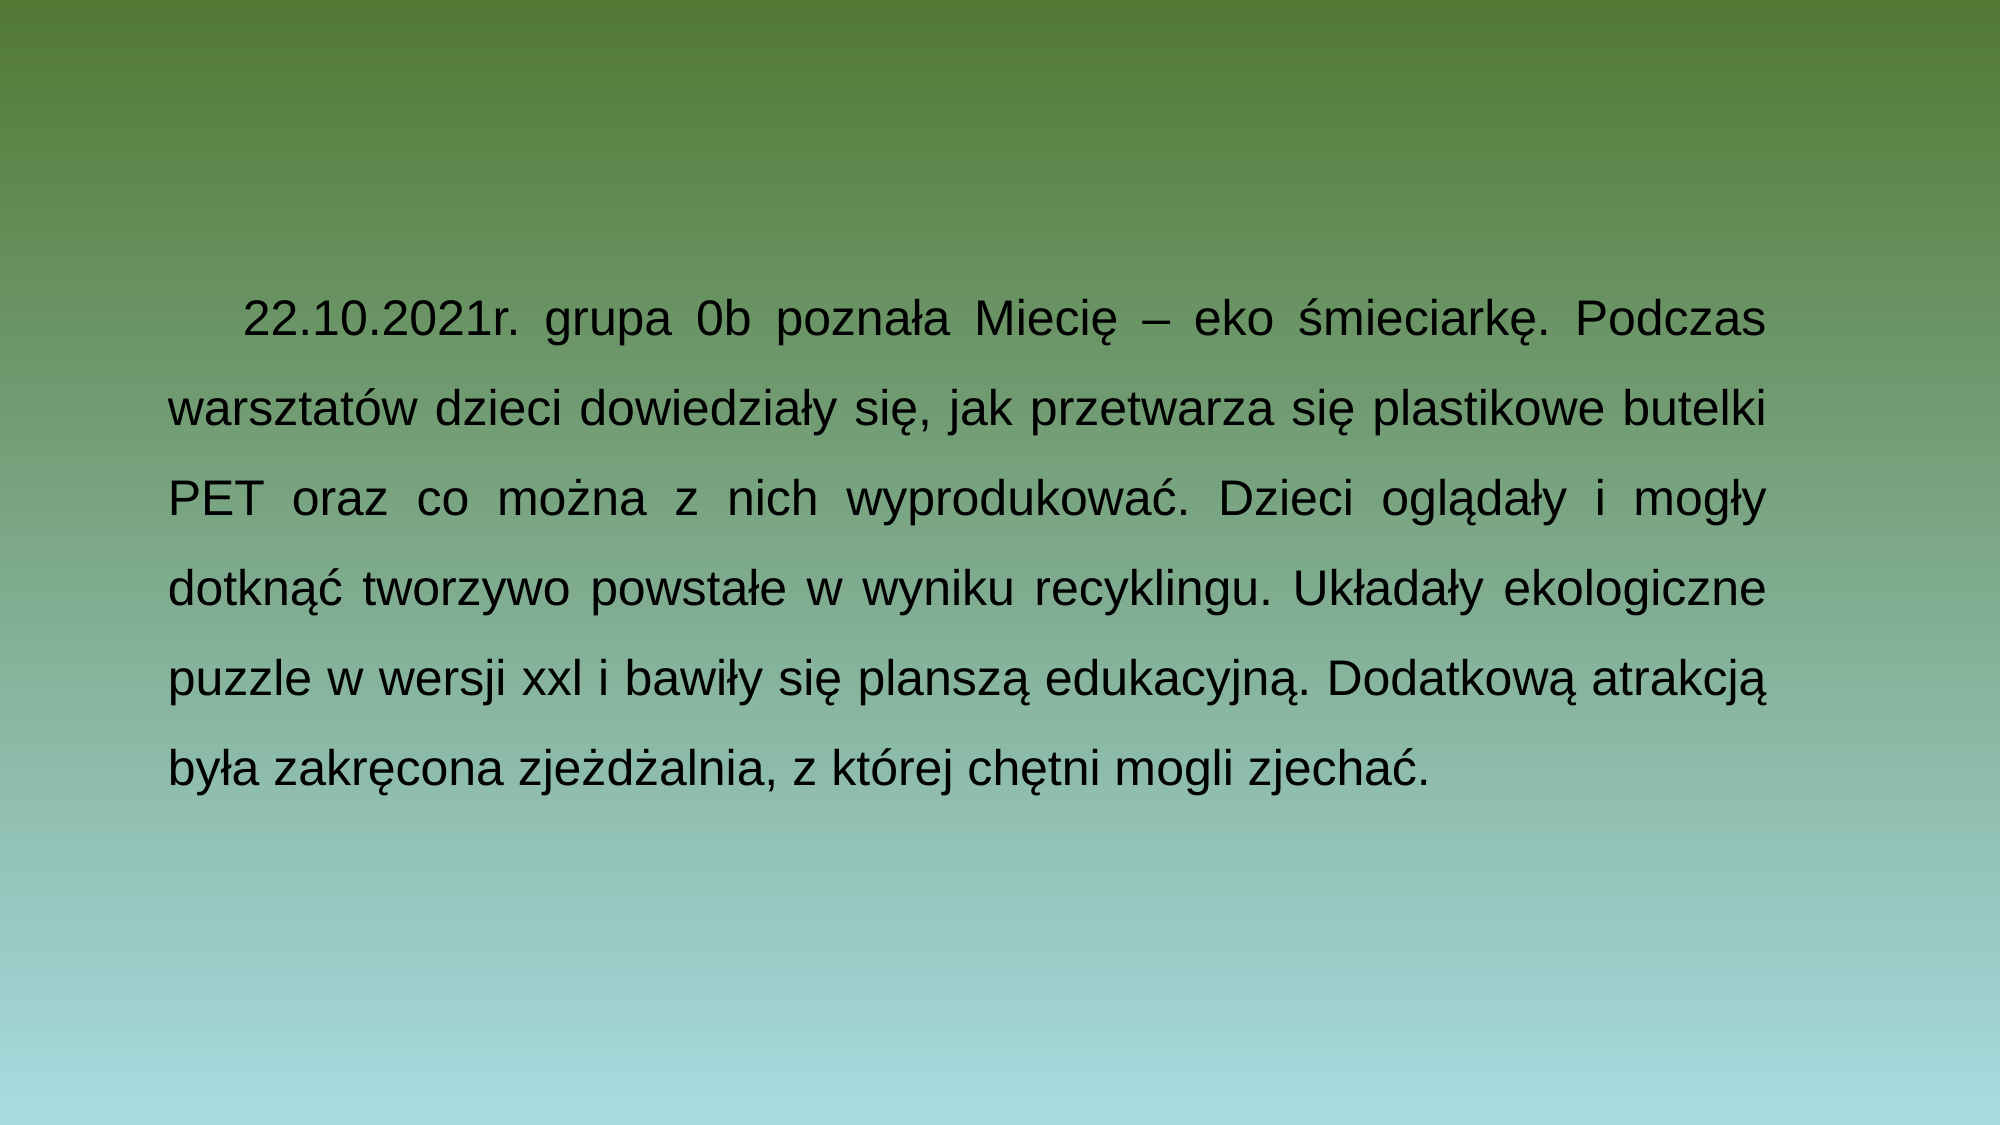

# 22.10.2021r. grupa 0b poznała Miecię – eko śmieciarkę. Podczas warsztatów dzieci dowiedziały się, jak przetwarza się plastikowe butelki PET oraz co można z nich wyprodukować. Dzieci oglądały i mogły dotknąć tworzywo powstałe w wyniku recyklingu. Układały ekologiczne puzzle w wersji xxl i bawiły się planszą edukacyjną. Dodatkową atrakcją była zakręcona zjeżdżalnia, z której chętni mogli zjechać.